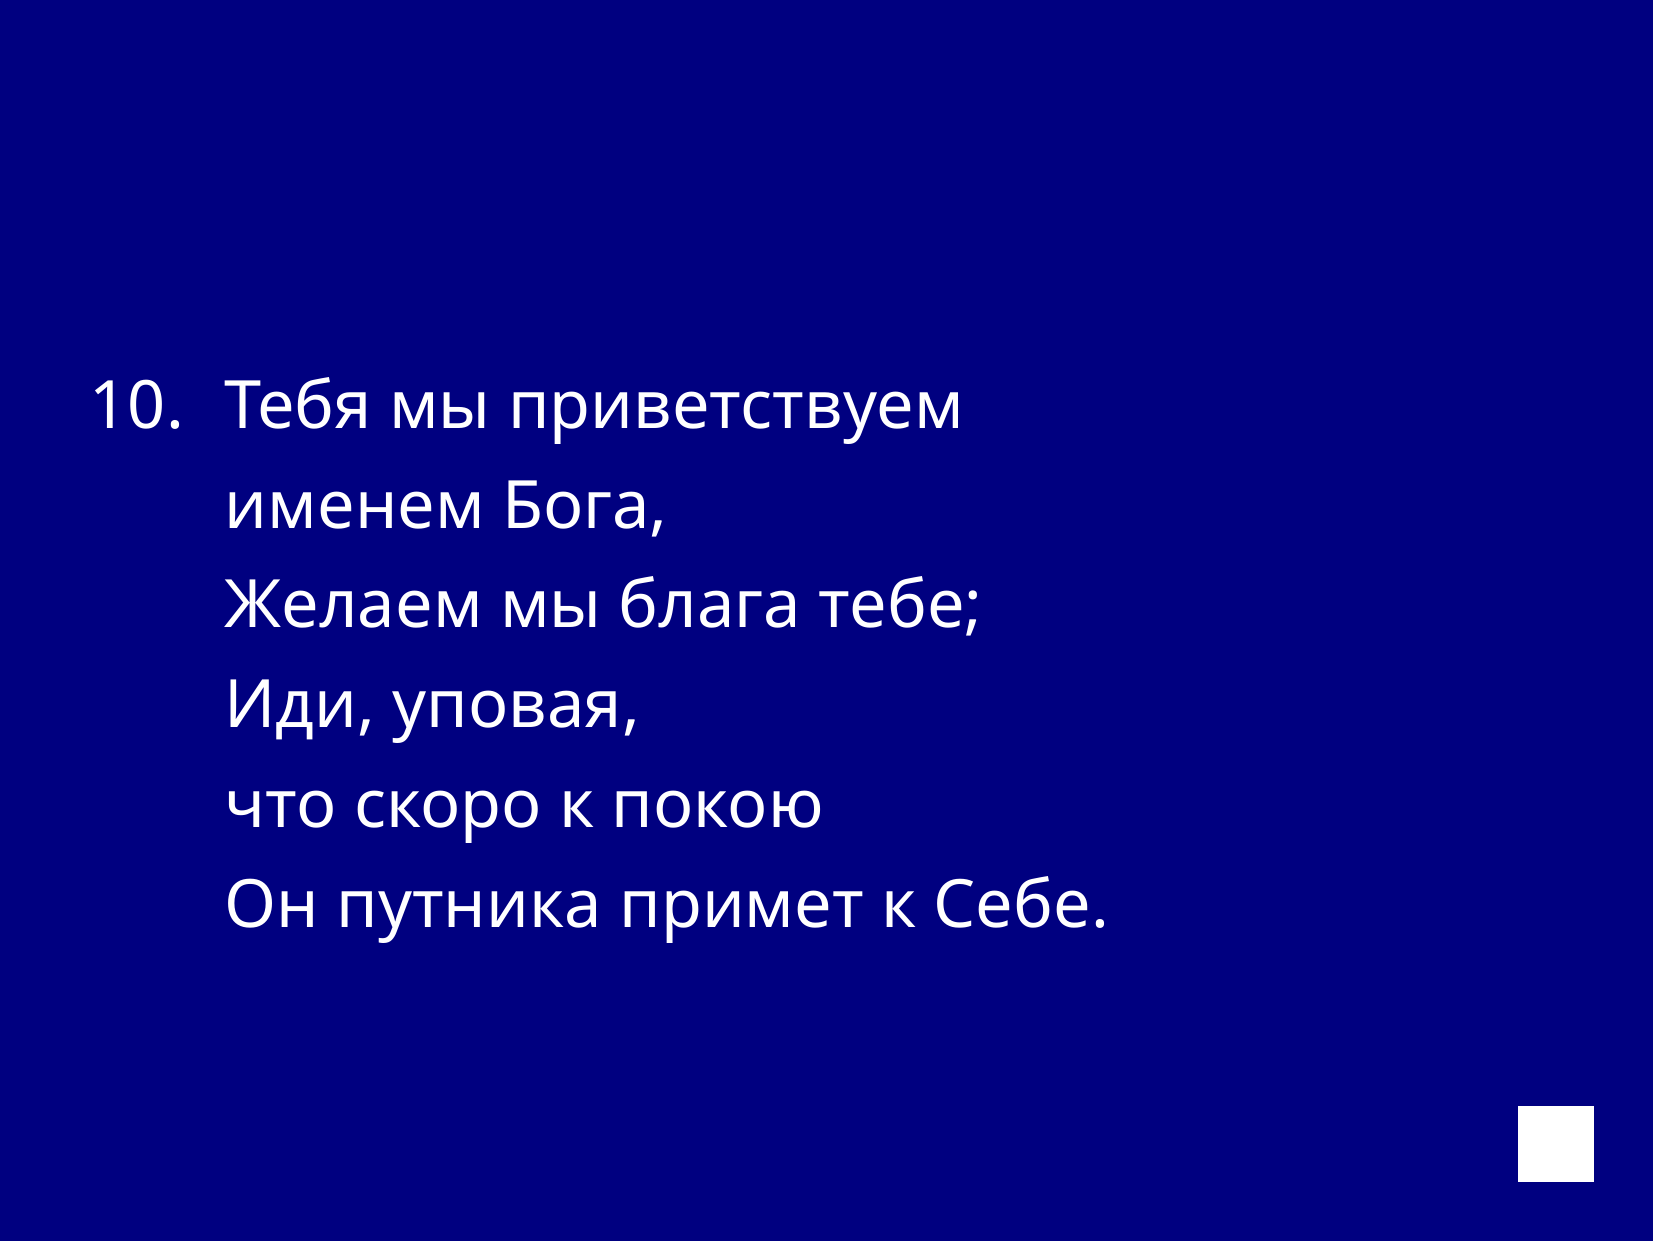

10.	Тебя мы приветствуем
	именем Бога,
	Желаем мы блага тебе;
	Иди, уповая,
	что скоро к покою
	Он путника примет к Себе.